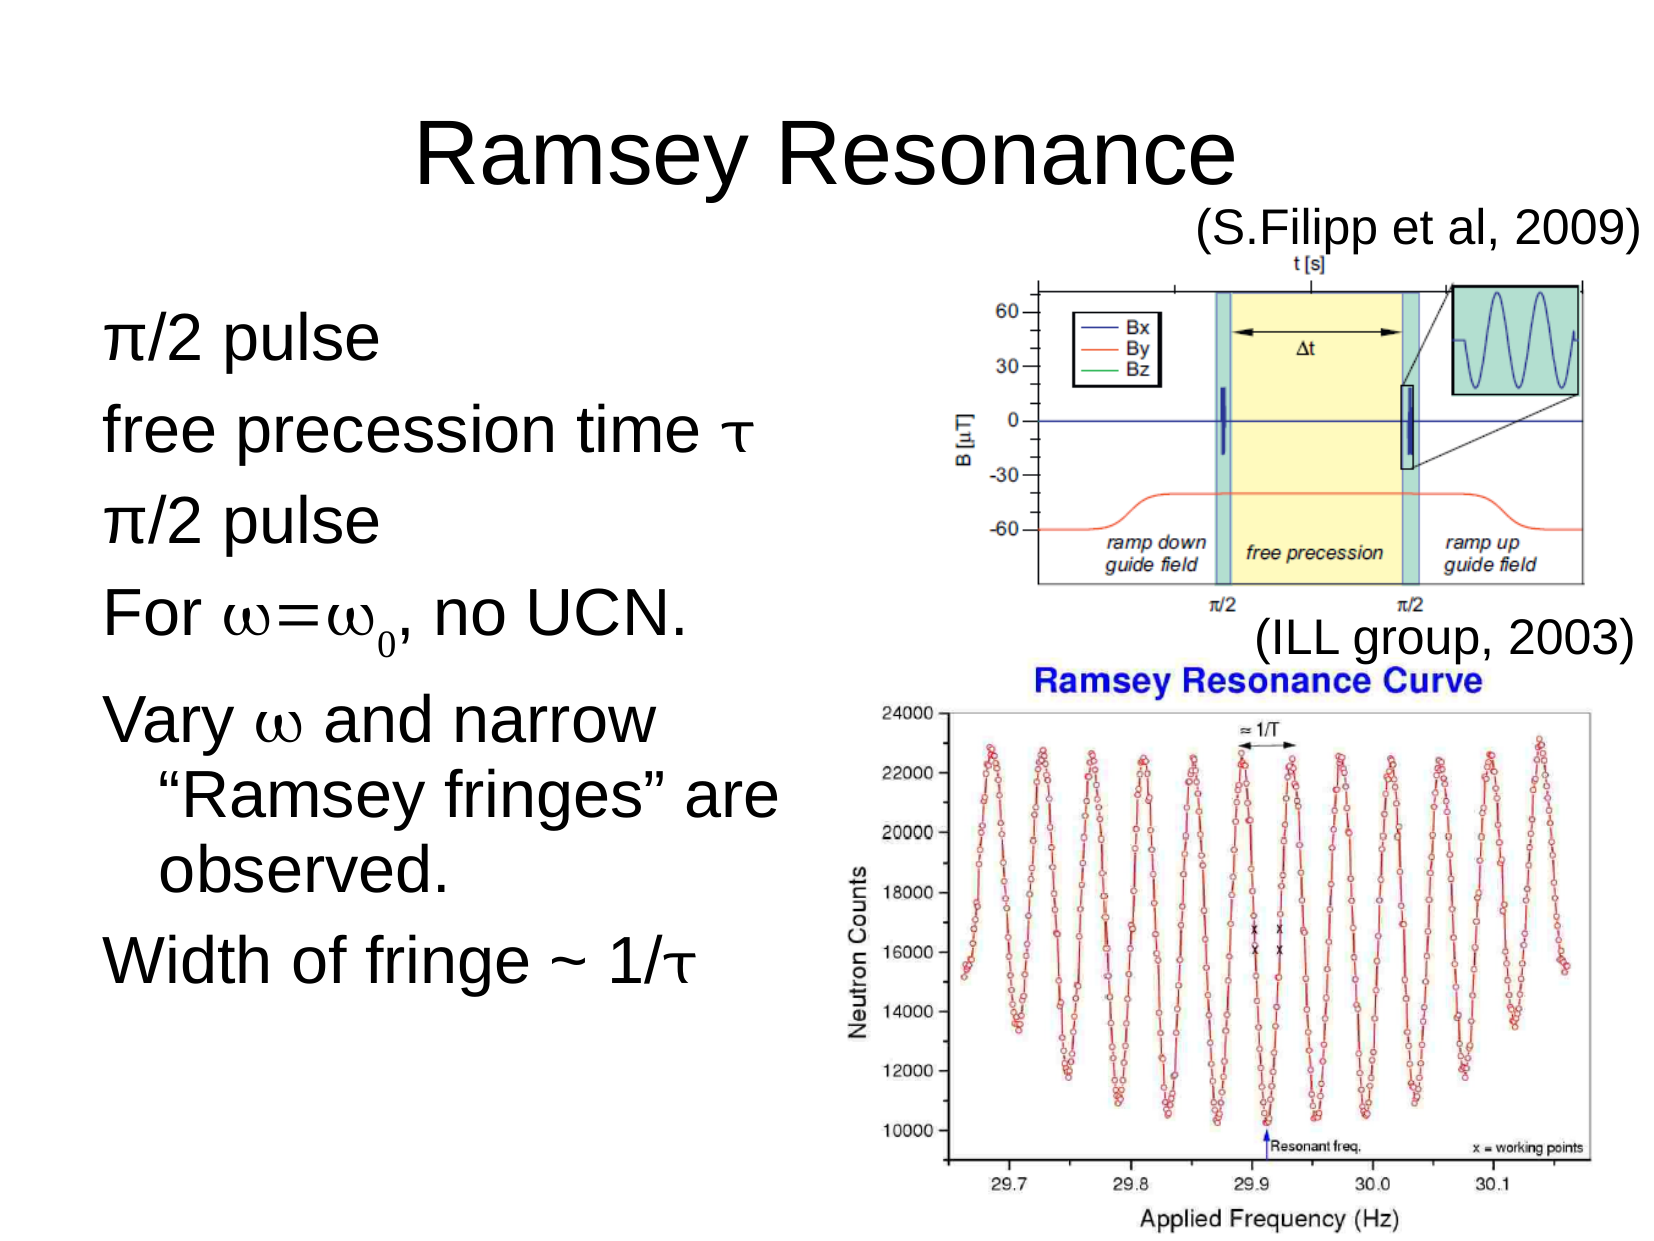

# Ramsey Resonance
(S.Filipp et al, 2009)
π/2 pulse
free precession time 
π/2 pulse
For =0, no UCN.
Vary  and narrow “Ramsey fringes” are observed.
Width of fringe ~ 1/
(ILL group, 2003)